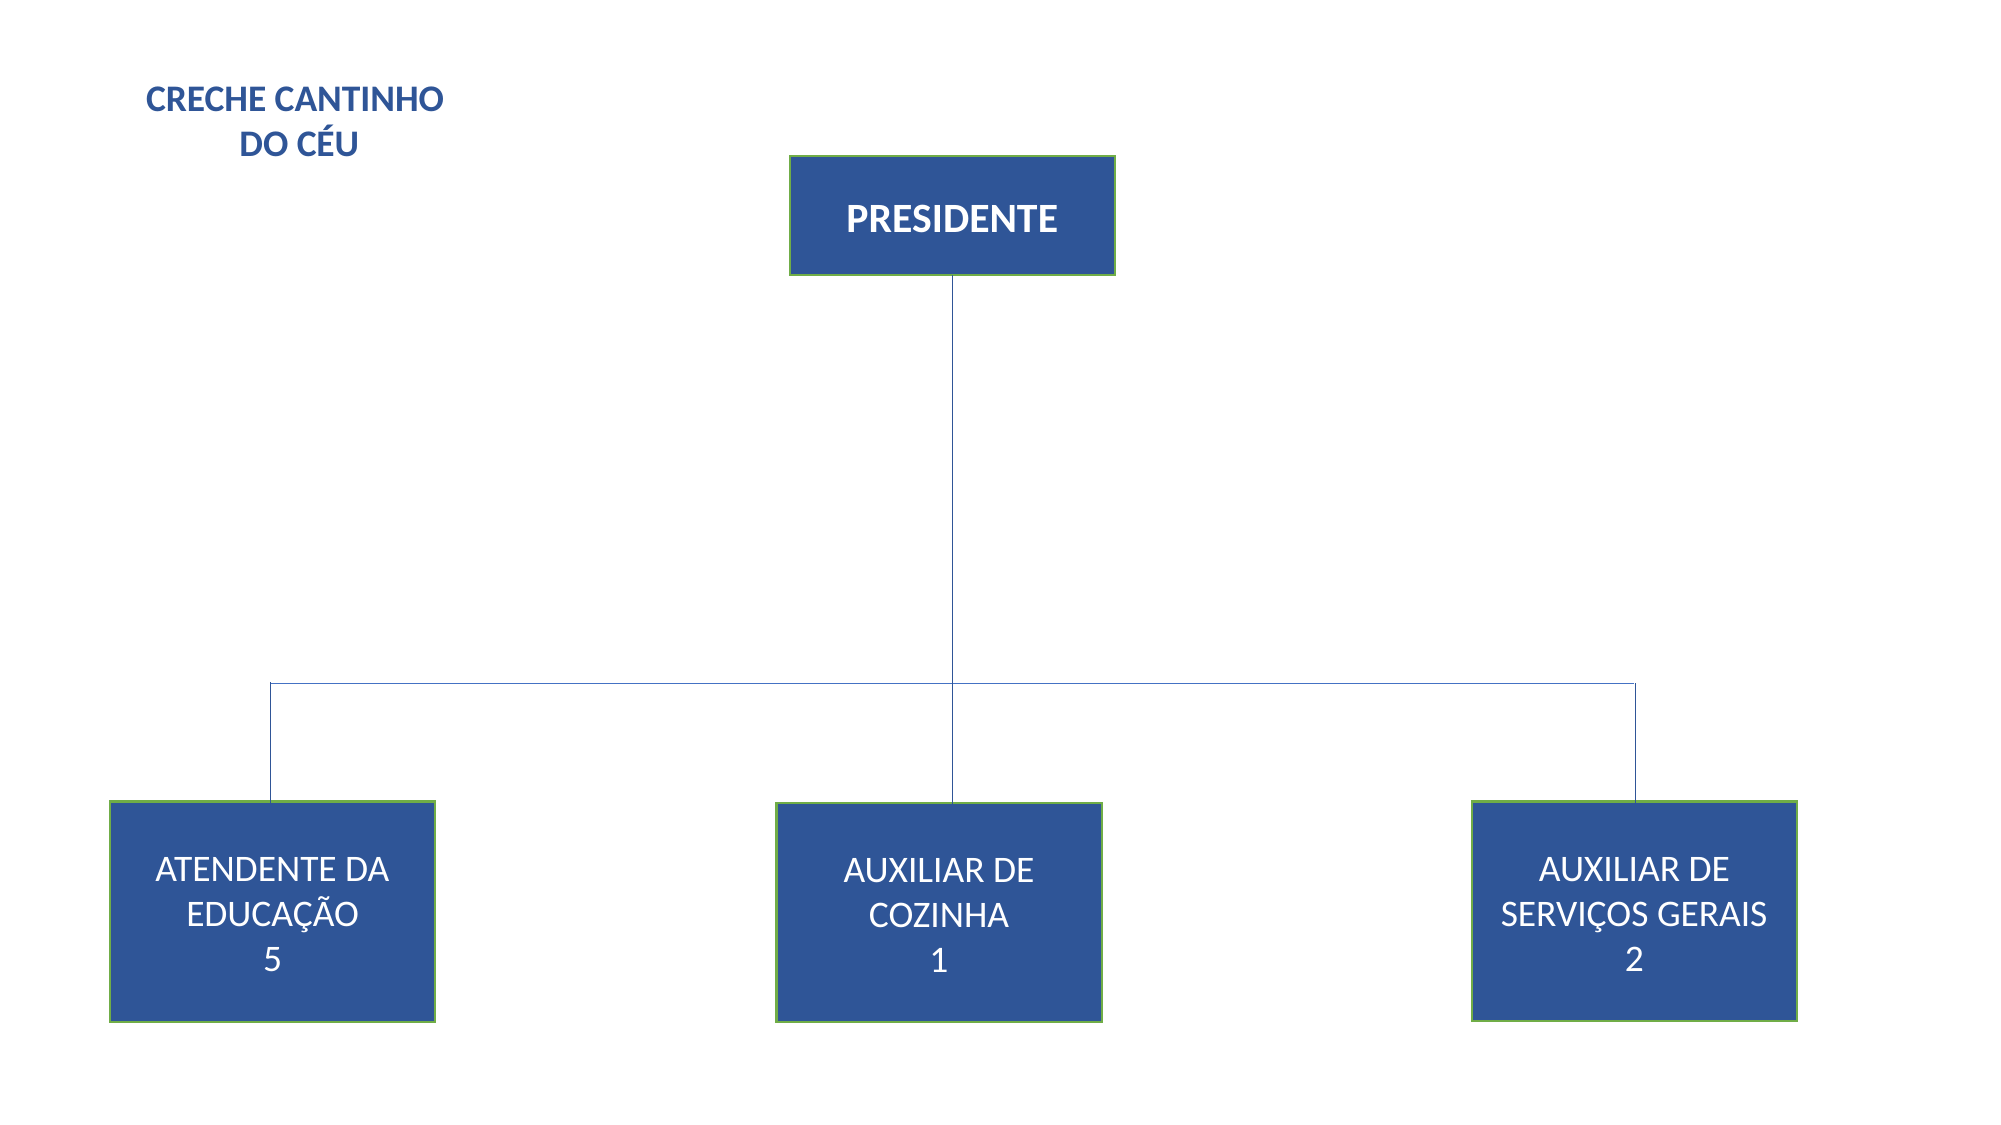

CRECHE CANTINHO
DO CÉU
PRESIDENTE
ATENDENTE DA EDUCAÇÃO
5
AUXILIAR DE SERVIÇOS GERAIS
2
AUXILIAR DE COZINHA
1